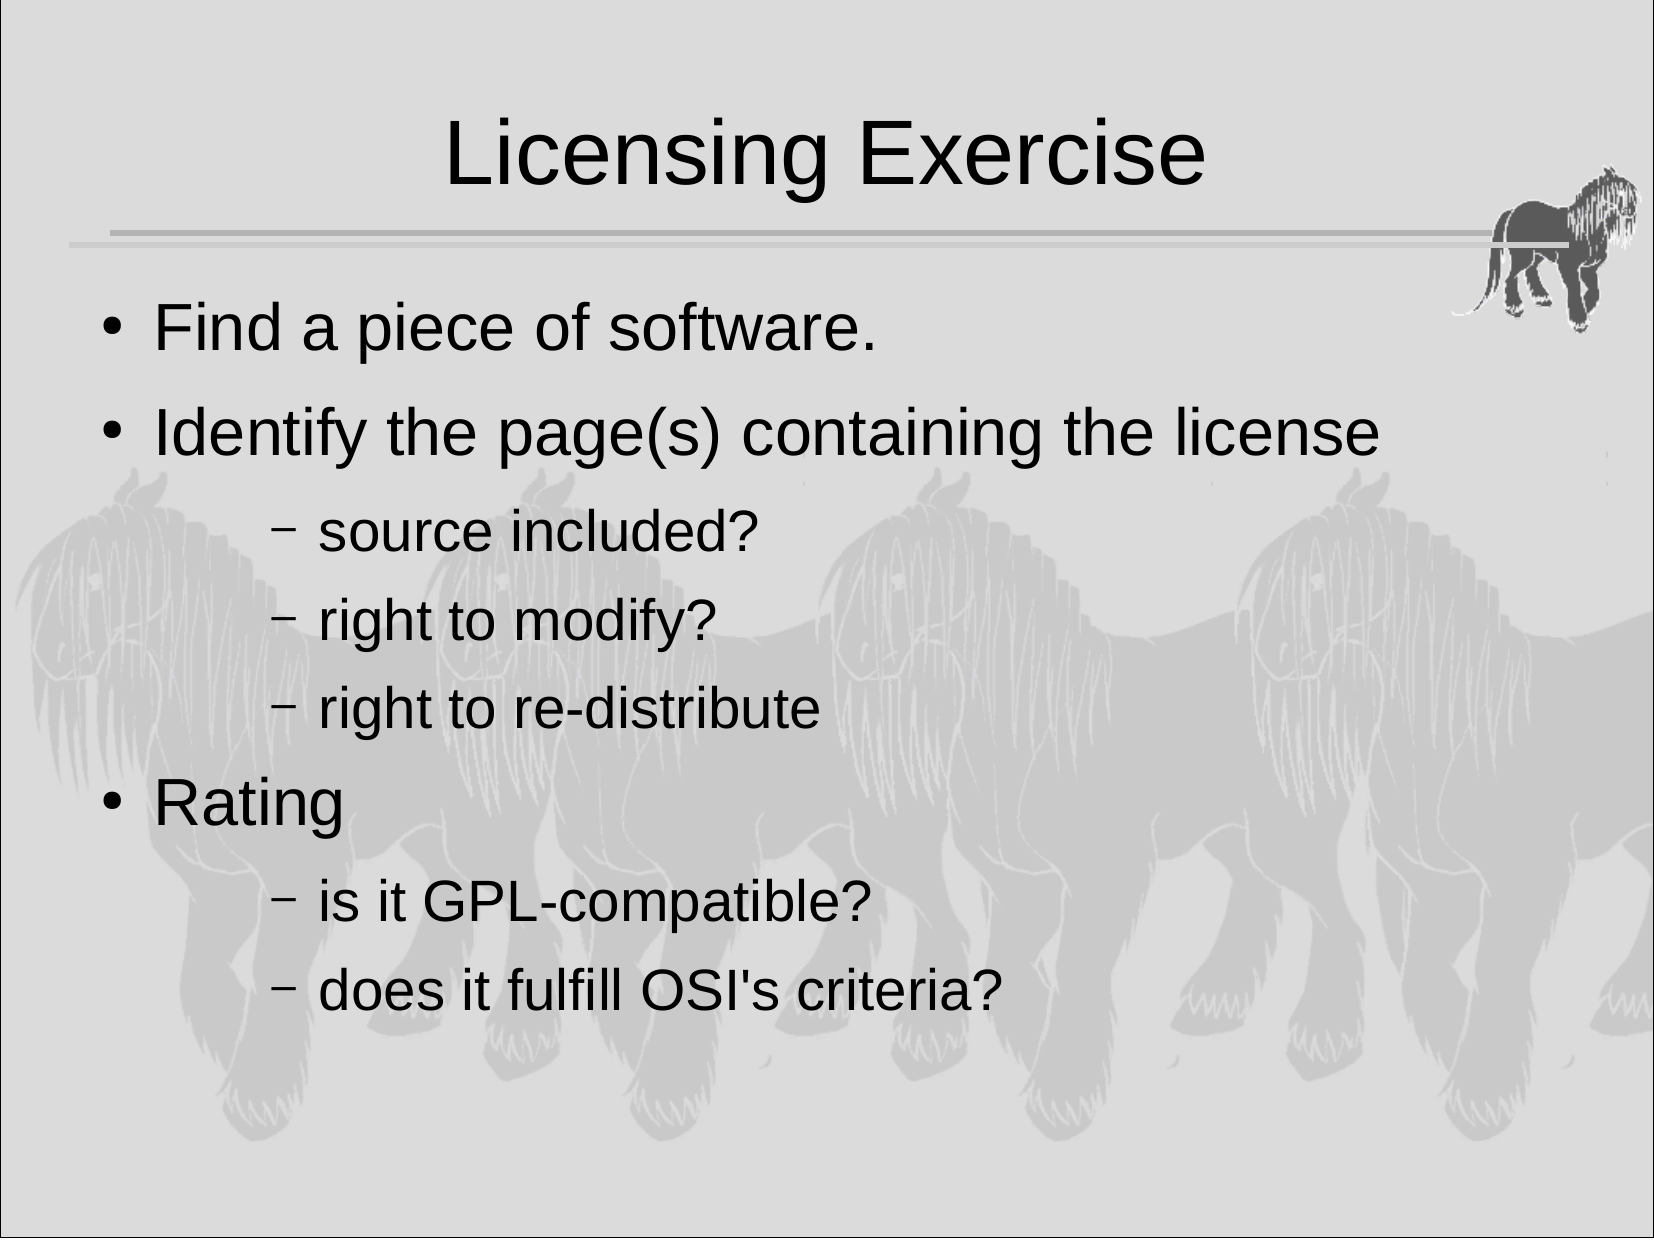

# Licensing Exercise
Find a piece of software.
Identify the page(s) containing the license
source included?
right to modify?
right to re-distribute
Rating
is it GPL-compatible?
does it fulfill OSI's criteria?